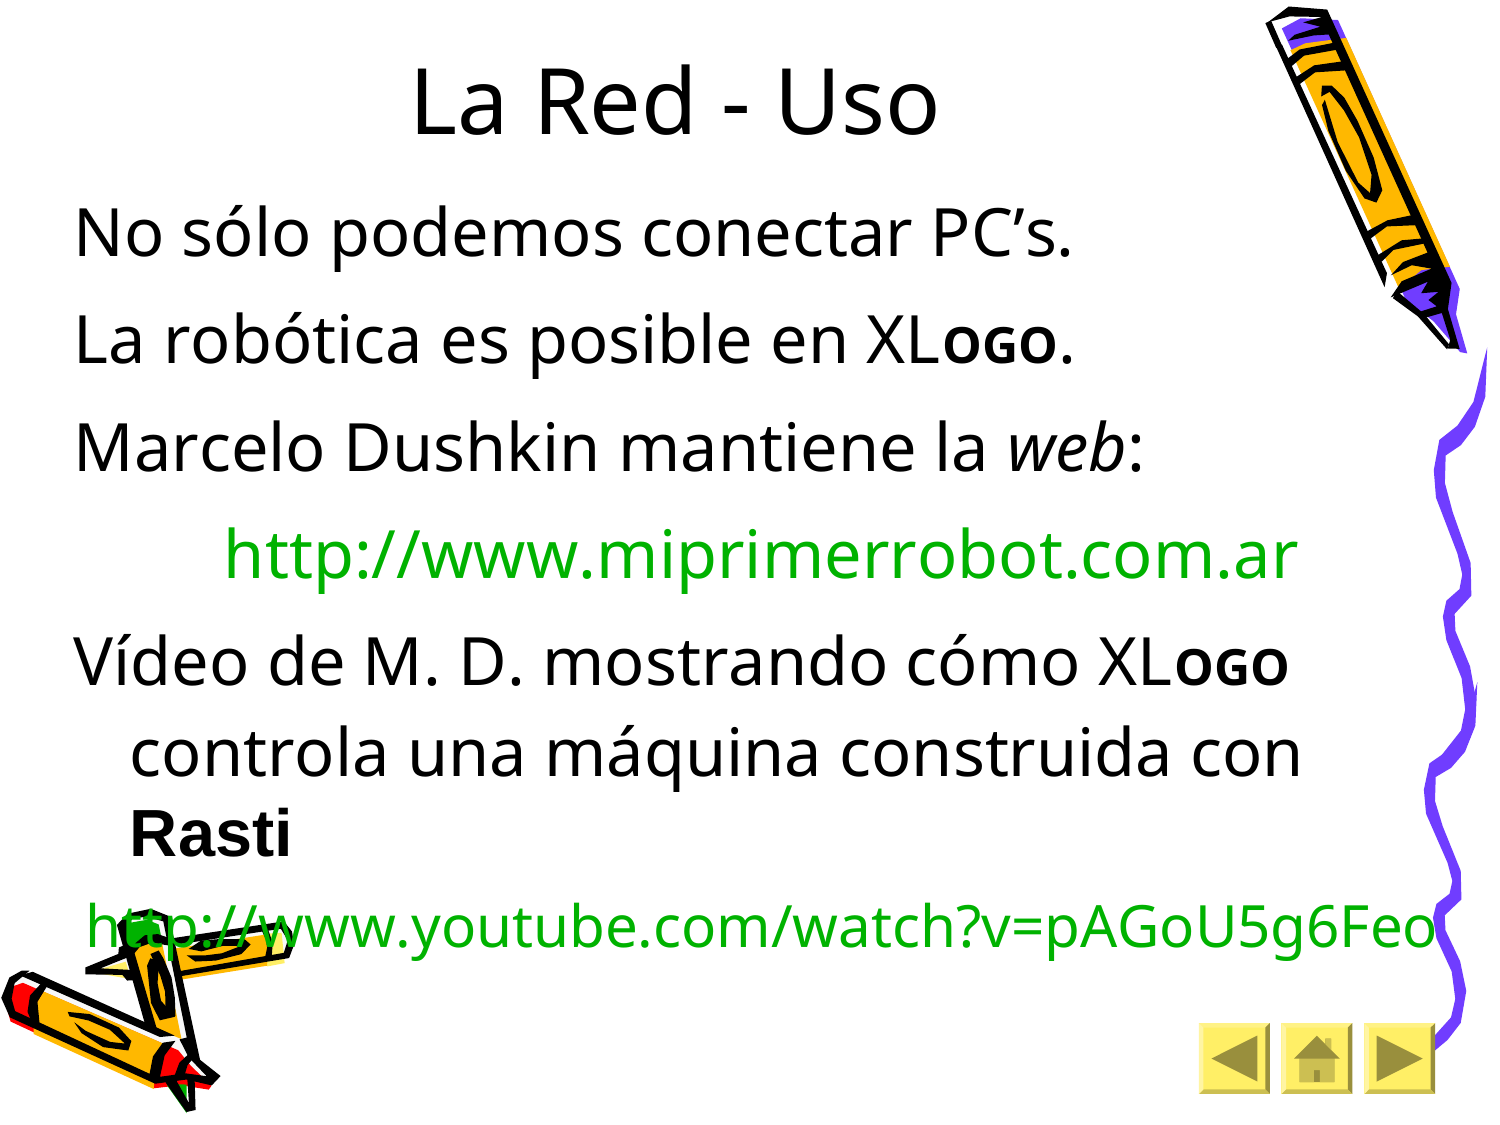

# La Red - Uso
No sólo podemos conectar PC’s.
La robótica es posible en XLOGO.
Marcelo Dushkin mantiene la web:
http://www.miprimerrobot.com.ar
Vídeo de M. D. mostrando cómo XLOGO controla una máquina construida con Rasti
http://www.youtube.com/watch?v=pAGoU5g6Feo